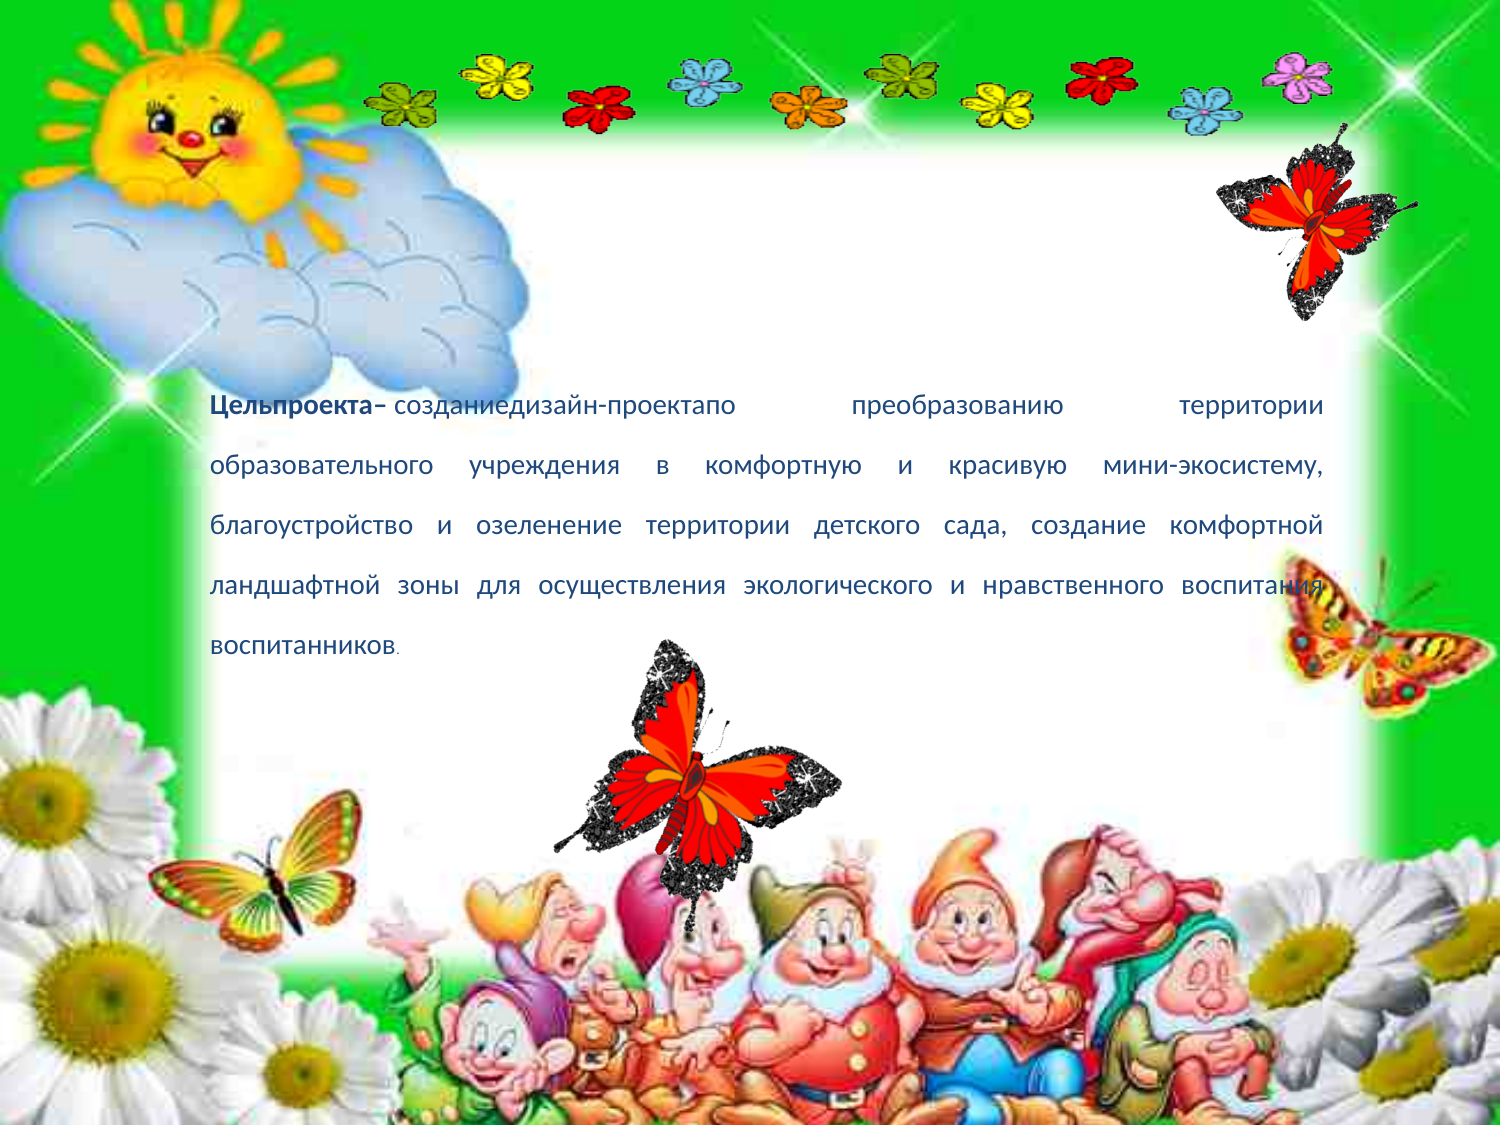

Цельпроекта– созданиедизайн-проектапо преобразованию территории образовательного учреждения в комфортную и красивую мини-экосистему, благоустройство и озеленение территории детского сада, создание комфортной ландшафтной зоны для осуществления экологического и нравственного воспитания воспитанников.
http://aida.ucoz.ru